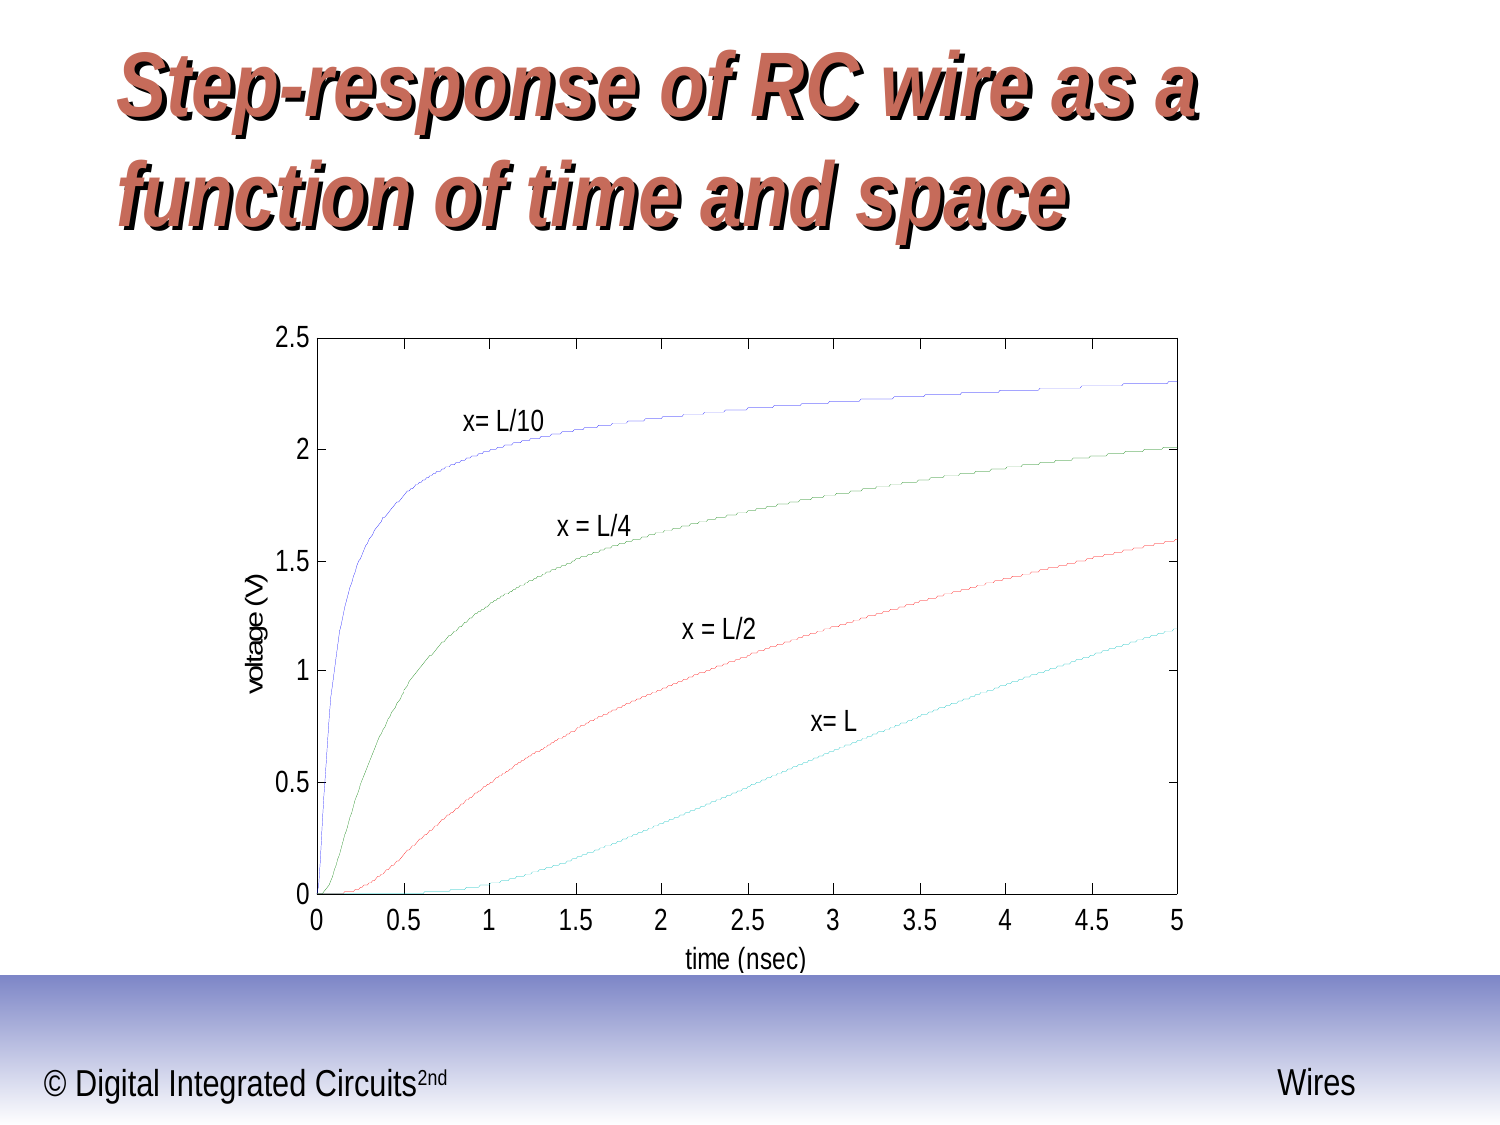

# Step-response of RC wire as a function of time and space
31